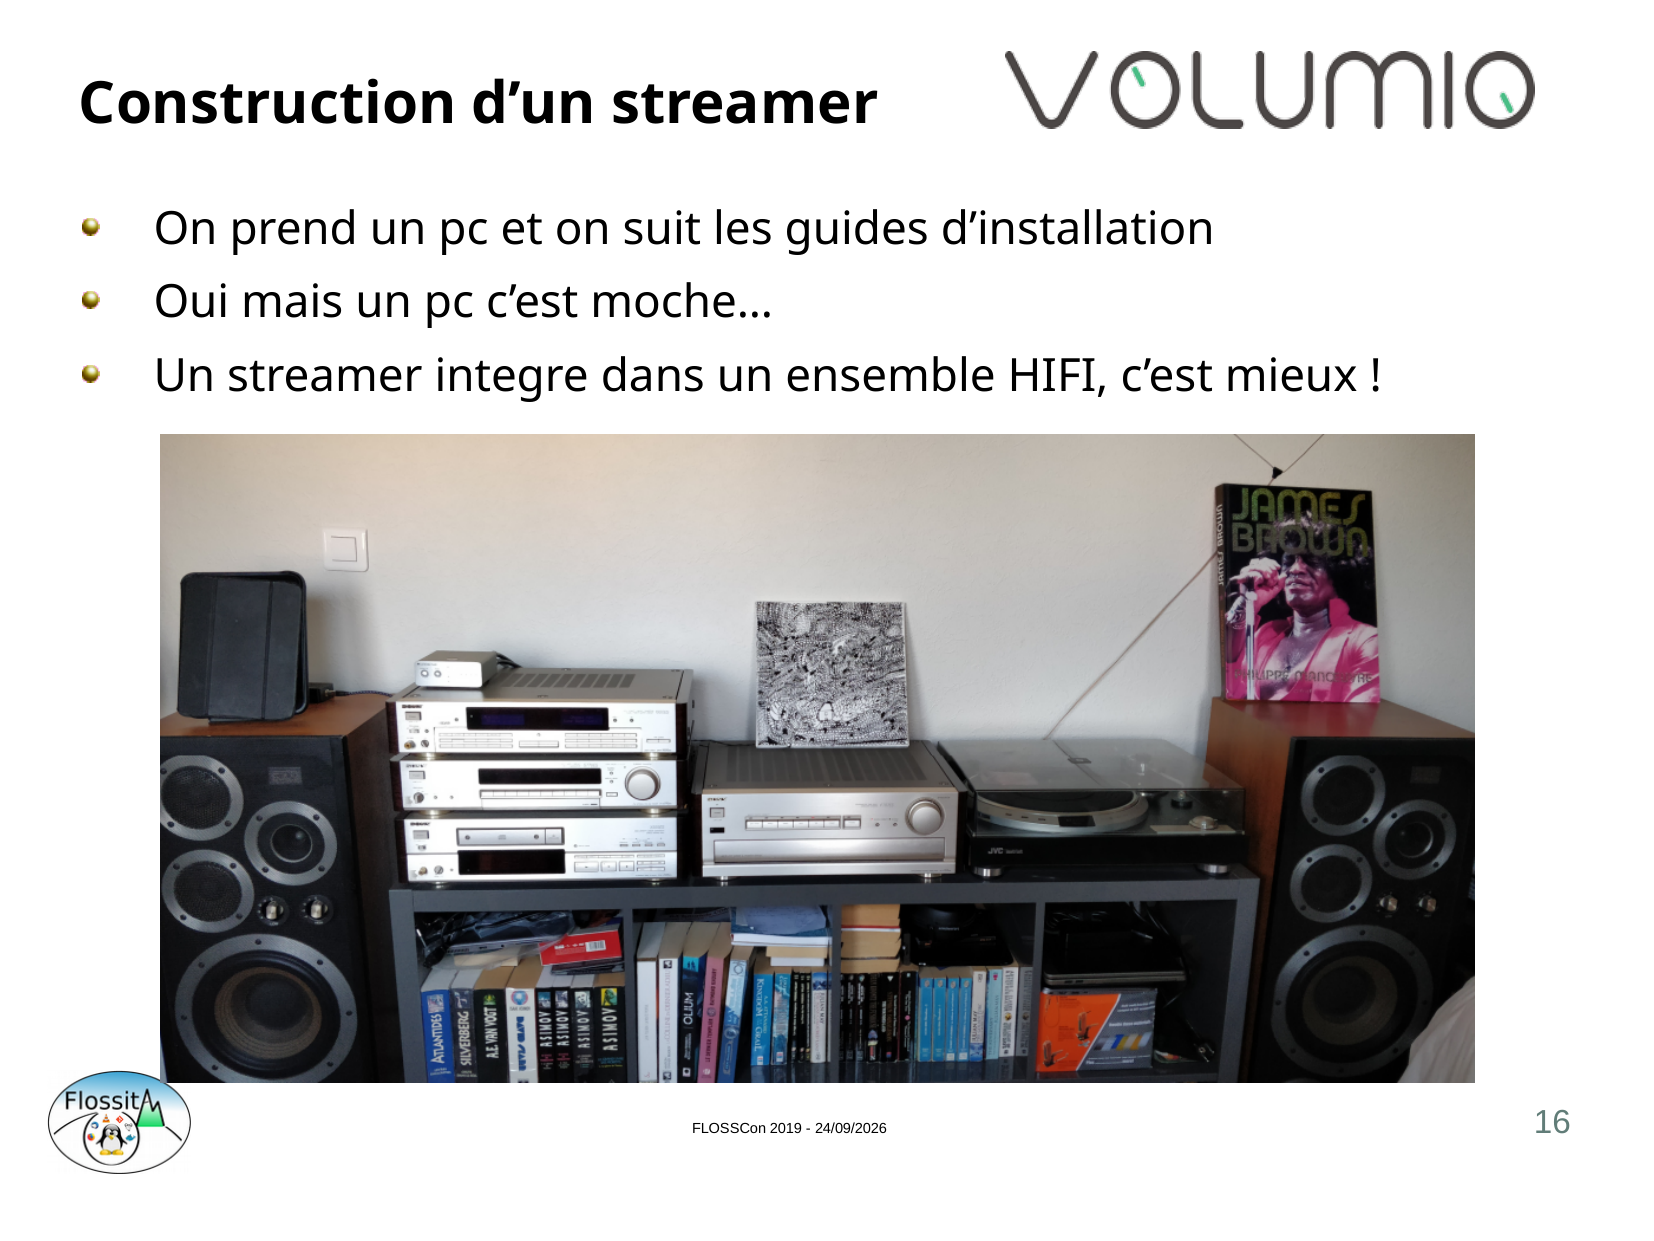

Construction d’un streamer
# On prend un pc et on suit les guides d’installation
Oui mais un pc c’est moche…
Un streamer integre dans un ensemble HIFI, c’est mieux !
16